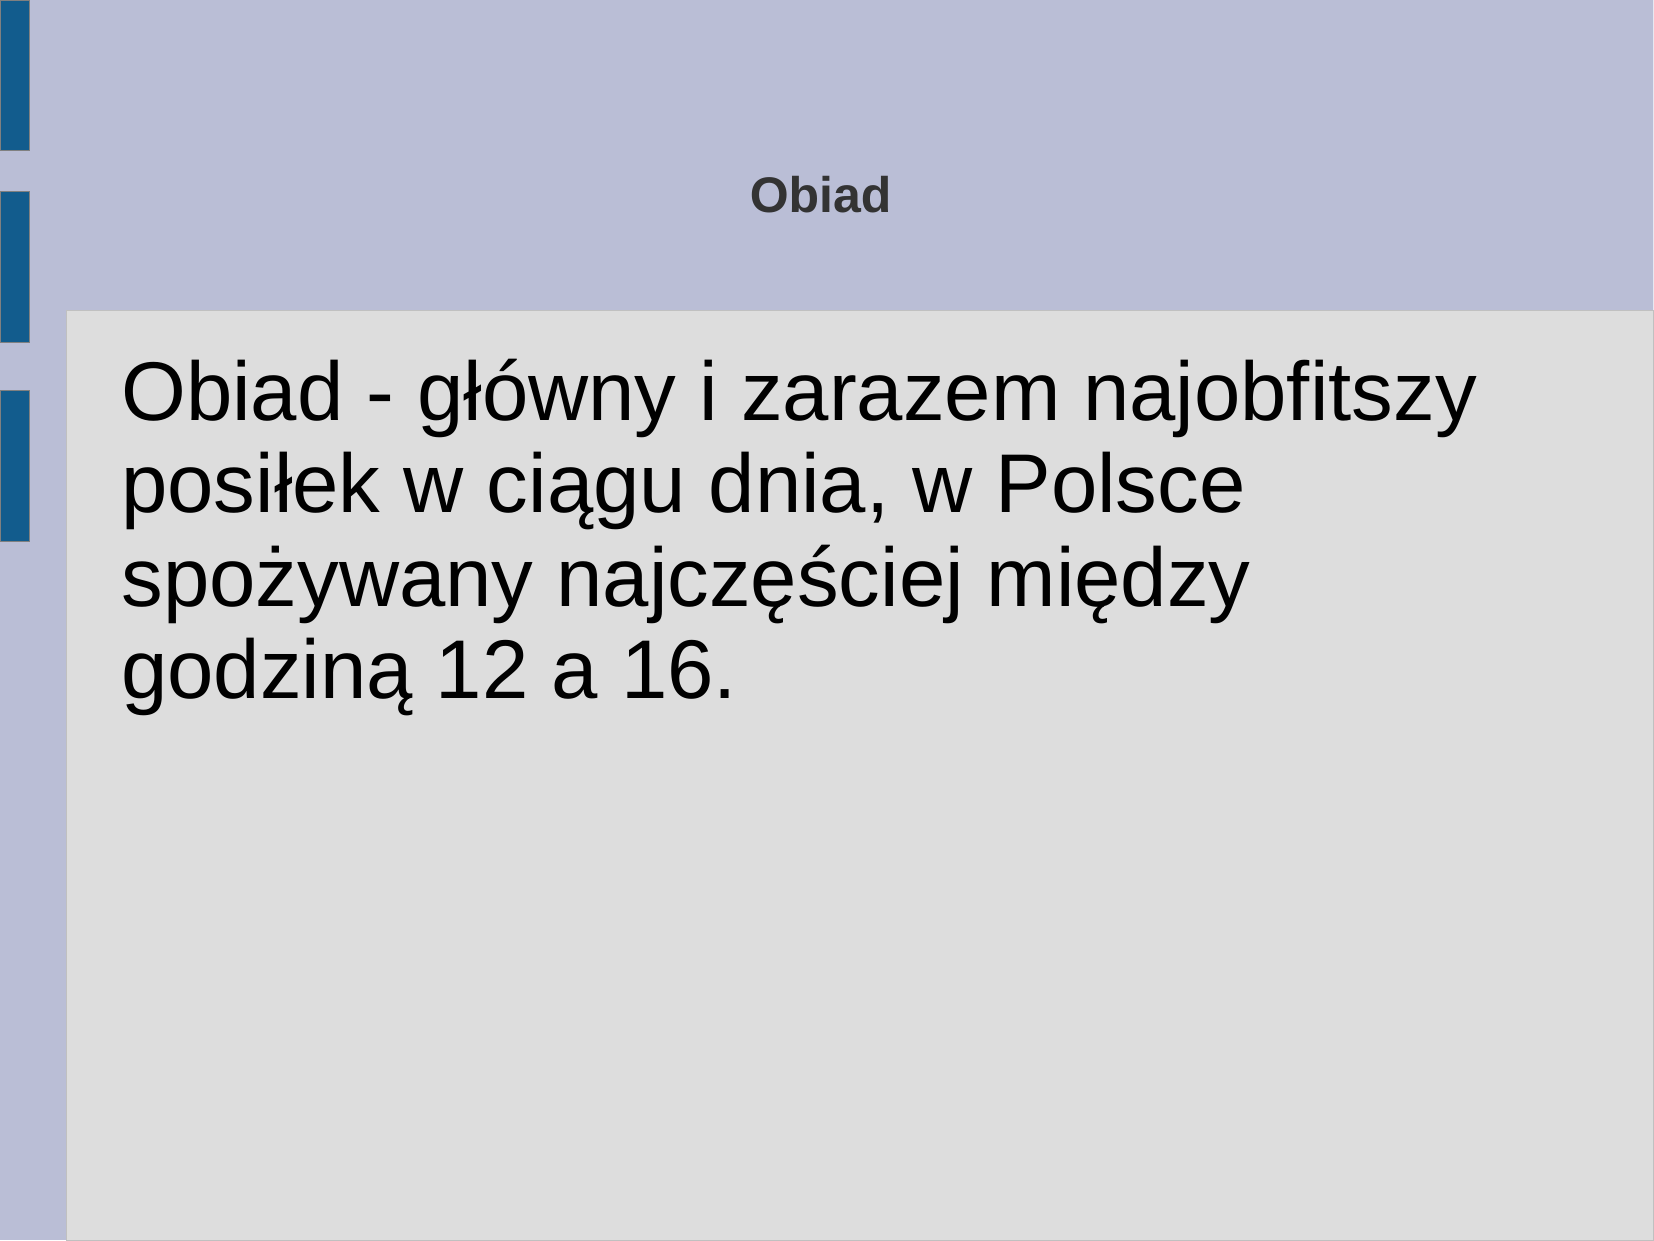

# Obiad
Obiad - główny i zarazem najobfitszy posiłek w ciągu dnia, w Polsce spożywany najczęściej między godziną 12 a 16.